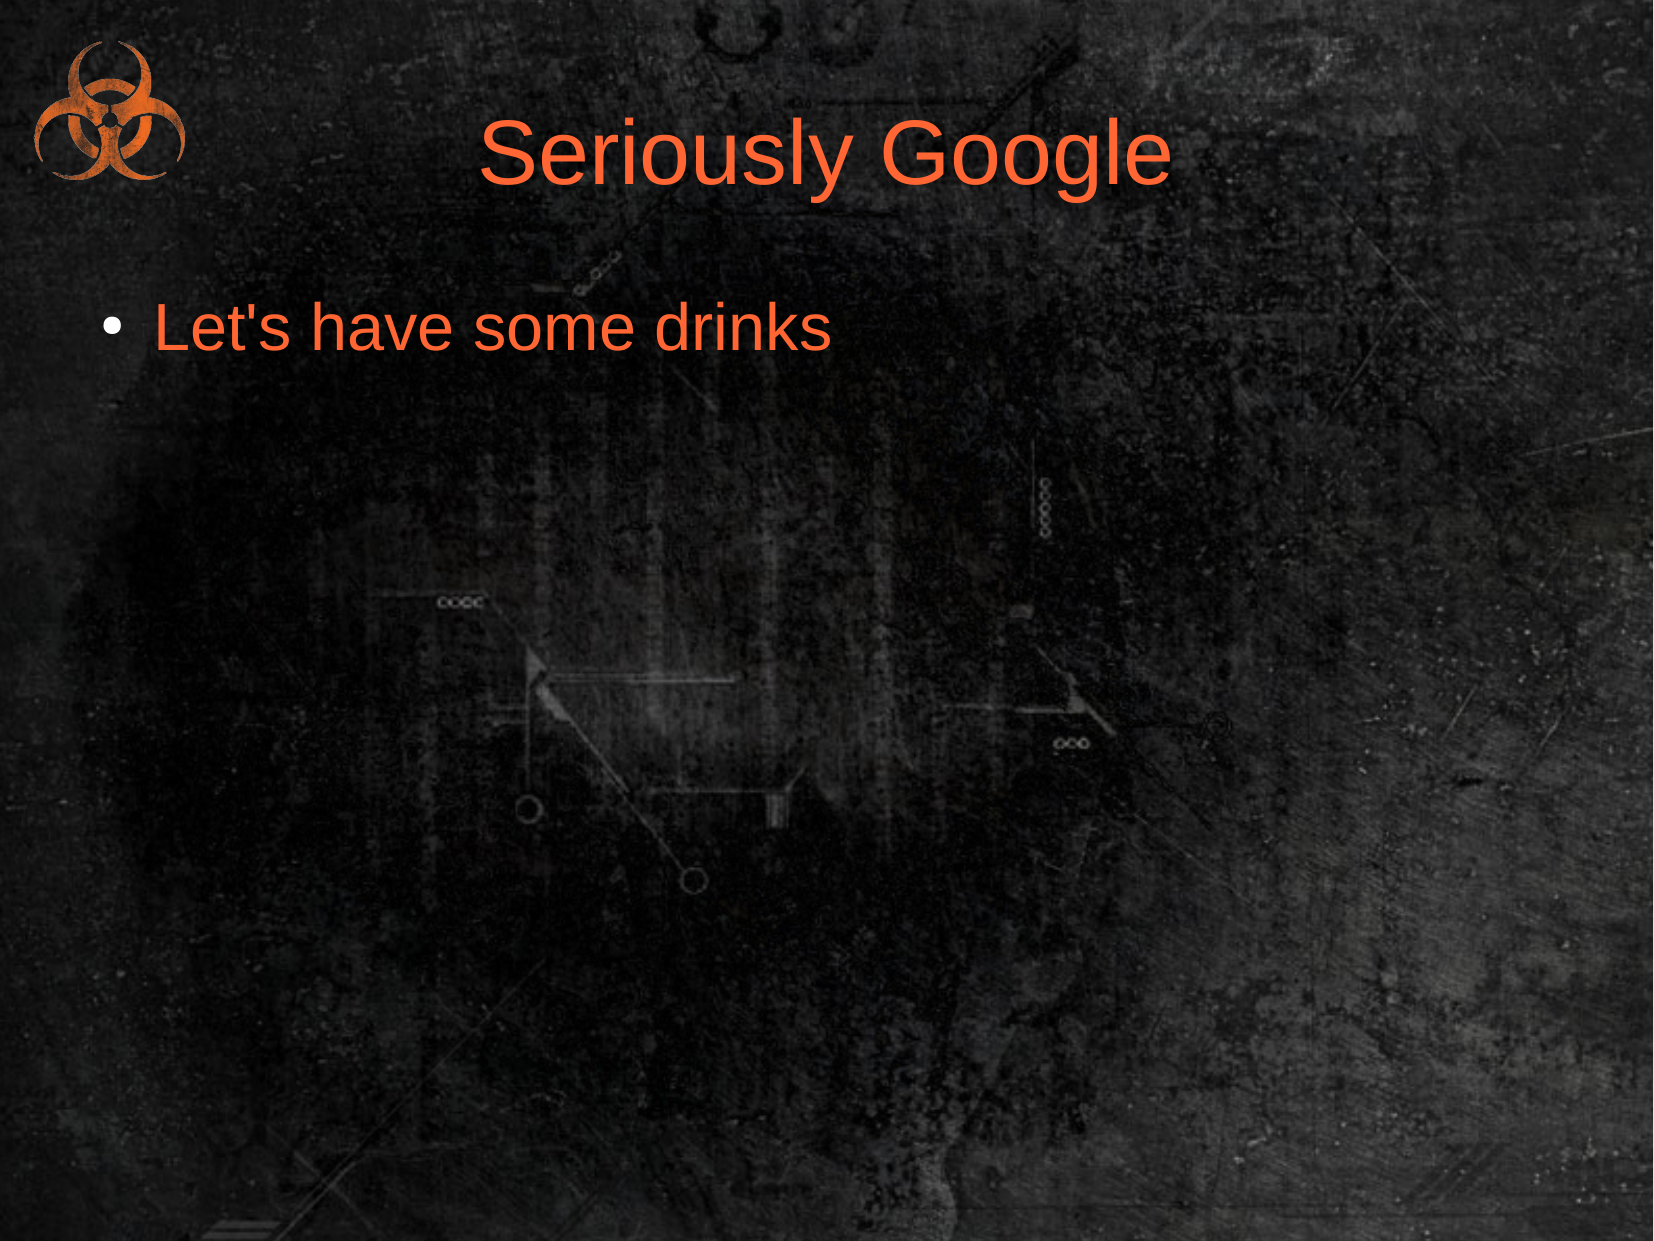

# Seriously Google
Let's have some drinks